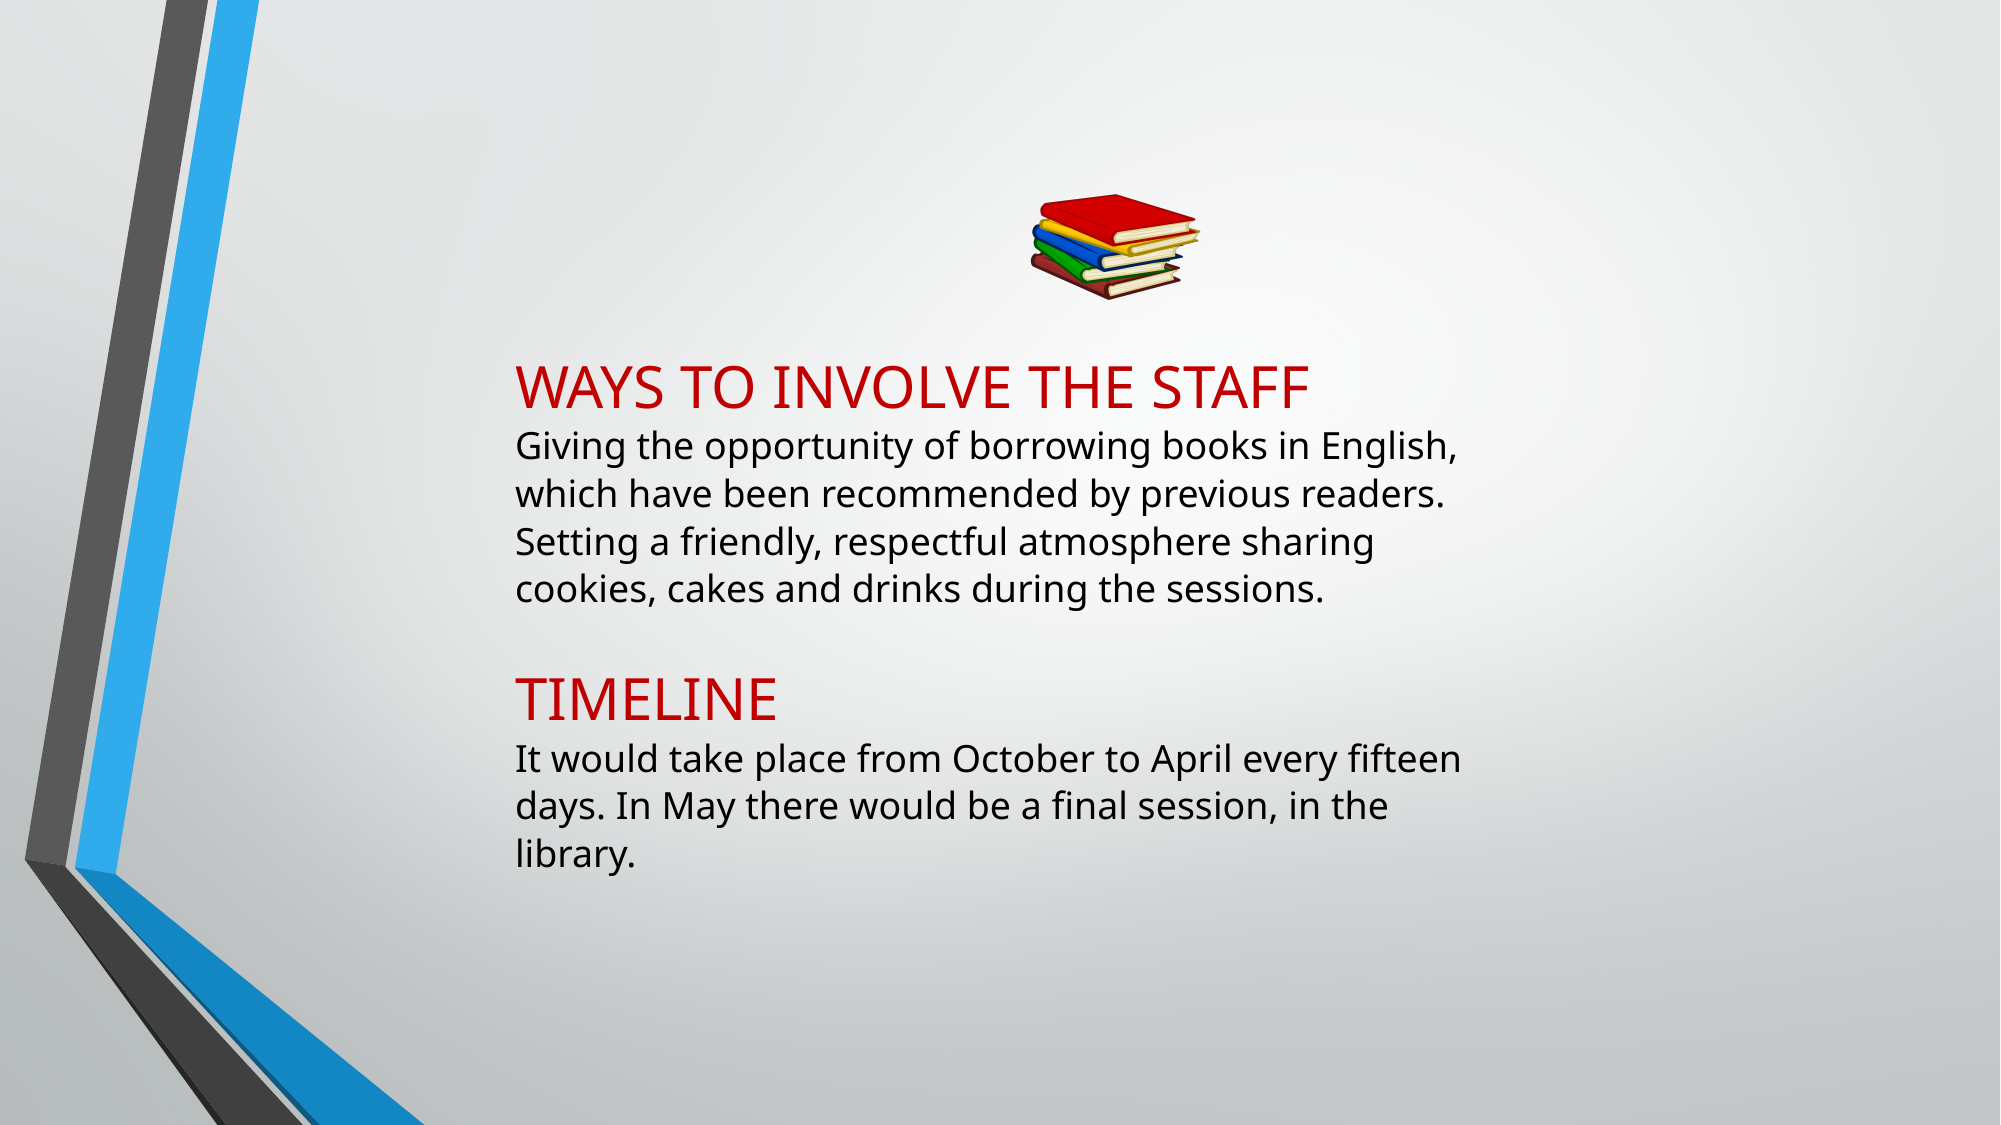

WAYS TO INVOLVE THE STAFF
Giving the opportunity of borrowing books in English, which have been recommended by previous readers.
Setting a friendly, respectful atmosphere sharing cookies, cakes and drinks during the sessions.
TIMELINE
It would take place from October to April every fifteen days. In May there would be a final session, in the library.